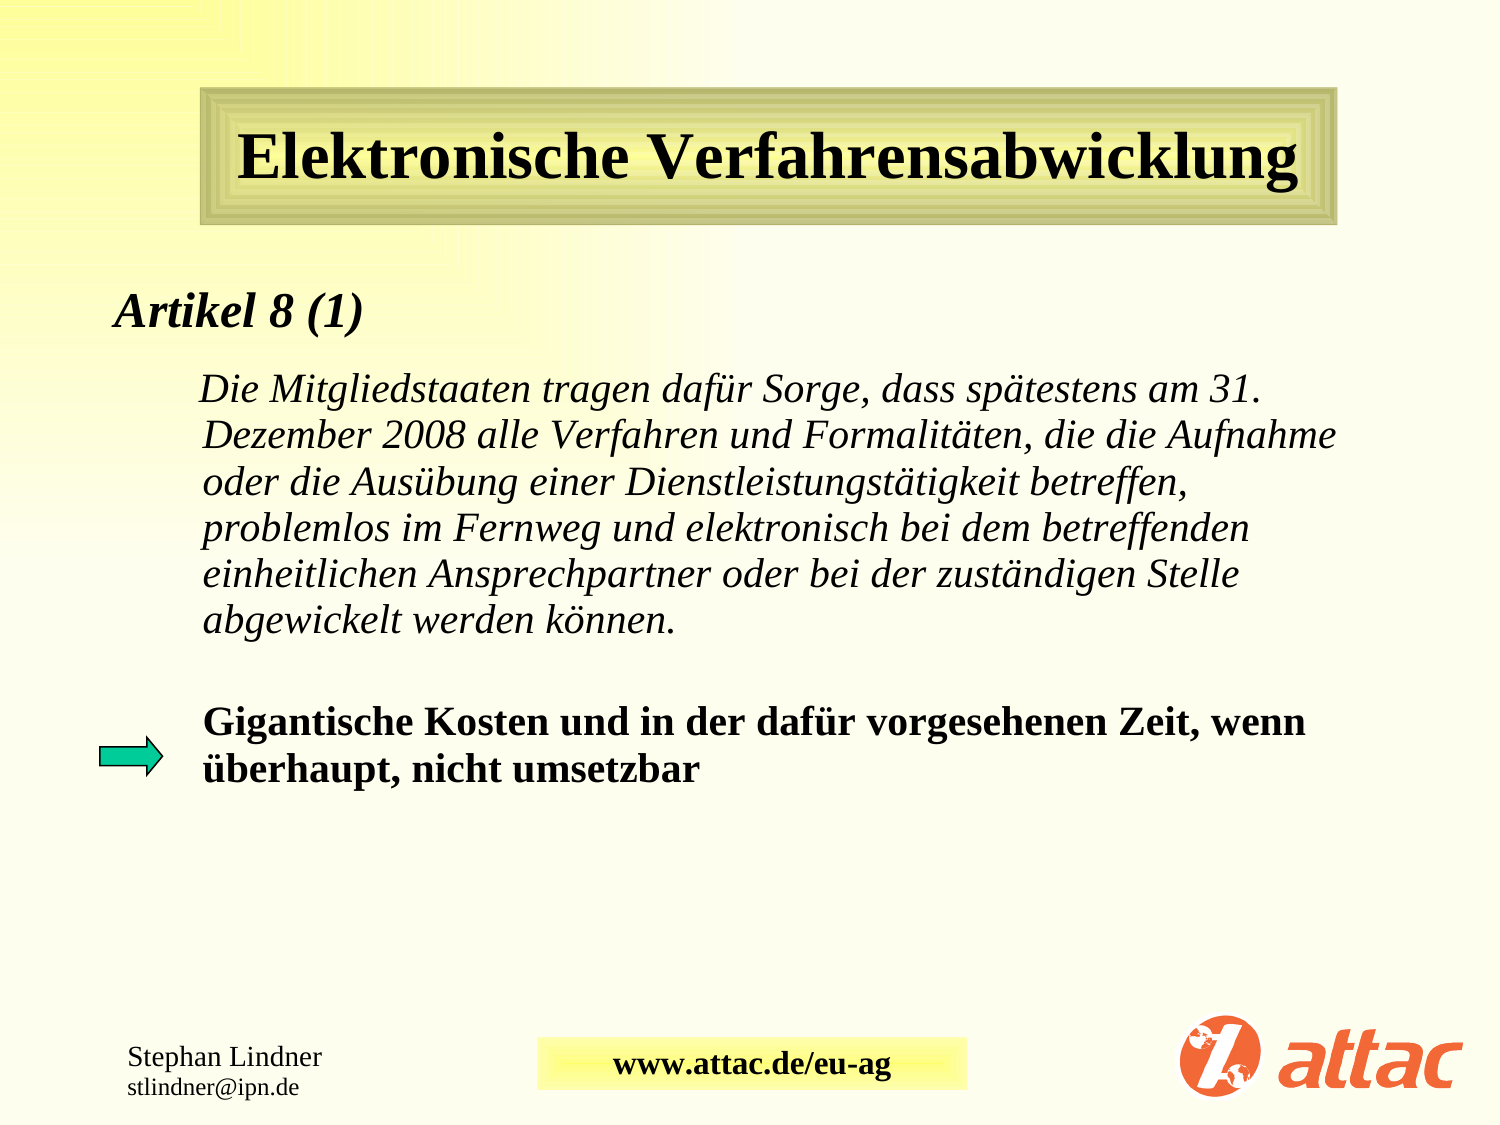

# Elektronische Verfahrensabwicklung
Artikel 8 (1)
 Die Mitgliedstaaten tragen dafür Sorge, dass spätestens am 31. Dezember 2008 alle Verfahren und Formalitäten, die die Aufnahme oder die Ausübung einer Dienstleistungstätigkeit betreffen, problemlos im Fernweg und elektronisch bei dem betreffenden einheitlichen Ansprechpartner oder bei der zuständigen Stelle abgewickelt werden können.
	Gigantische Kosten und in der dafür vorgesehenen Zeit, wenn überhaupt, nicht umsetzbar
Stephan Lindner
stlindner@ipn.de
www.attac.de/eu-ag